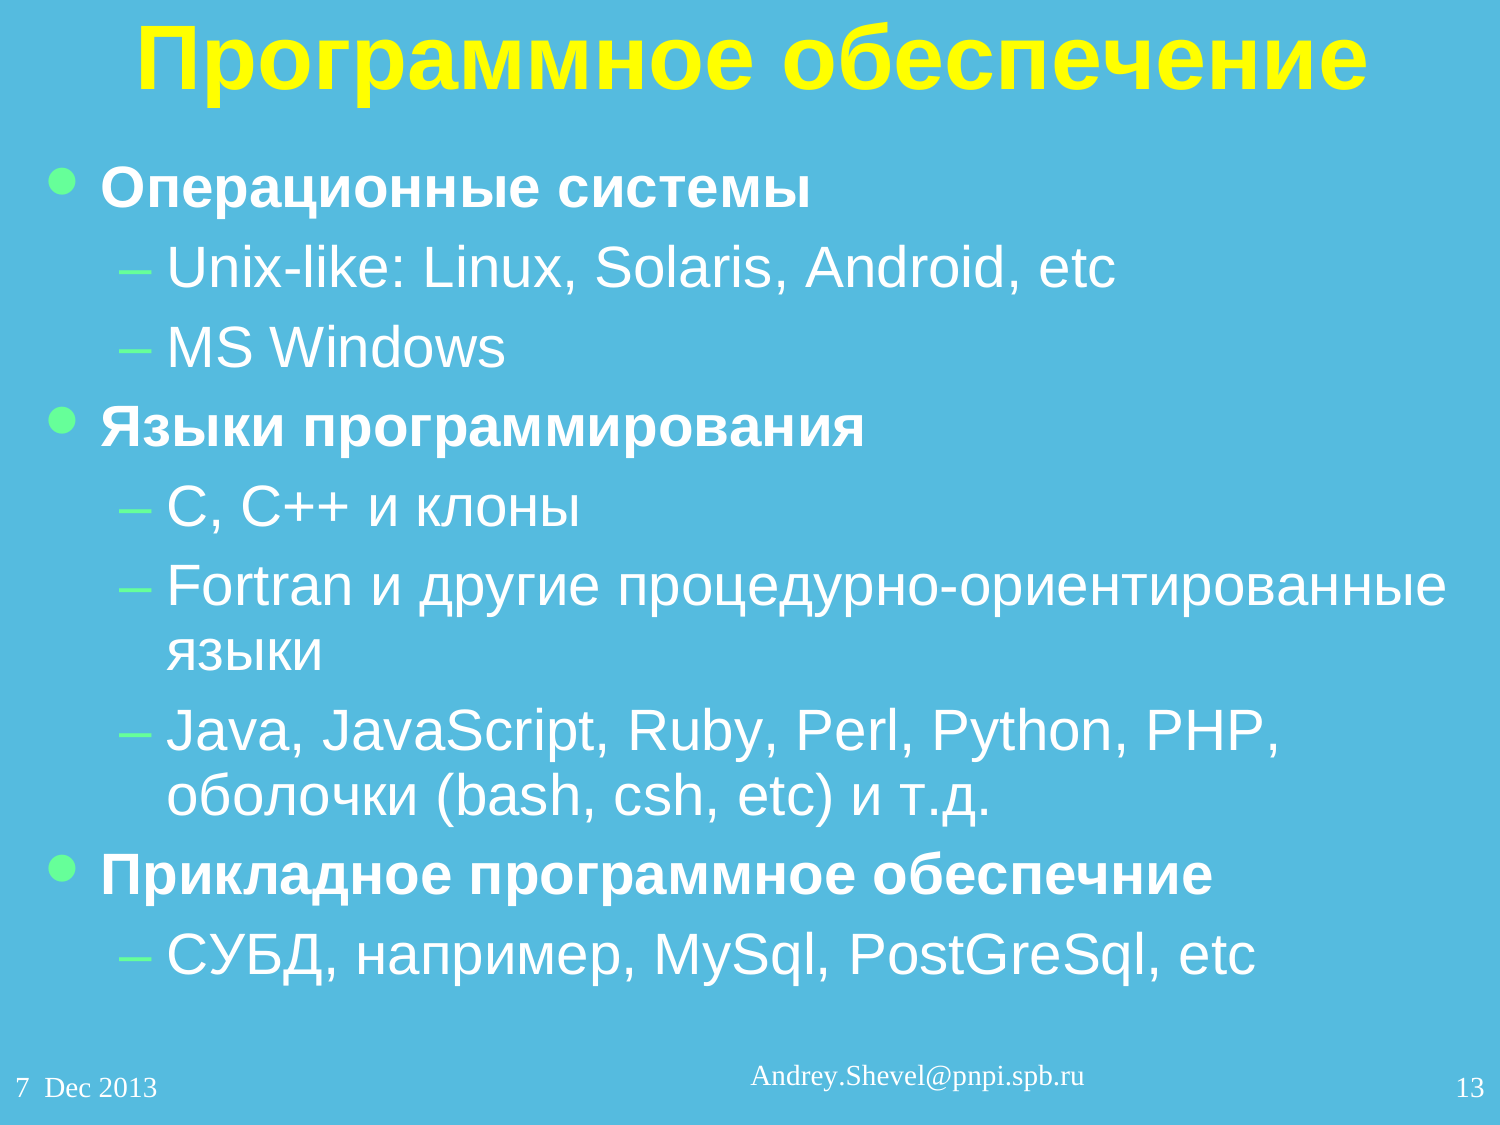

# Программное обеспечение
Операционные системы
Unix-like: Linux, Solaris, Android, etc
MS Windows
Языки программирования
С, С++ и клоны
Fortran и другие процедурно-ориентированные языки
Java, JavaScript, Ruby, Perl, Python, PHP, оболочки (bash, csh, etc) и т.д.
Прикладное программное обеспечние
СУБД, например, MySql, PostGreSql, etc
13